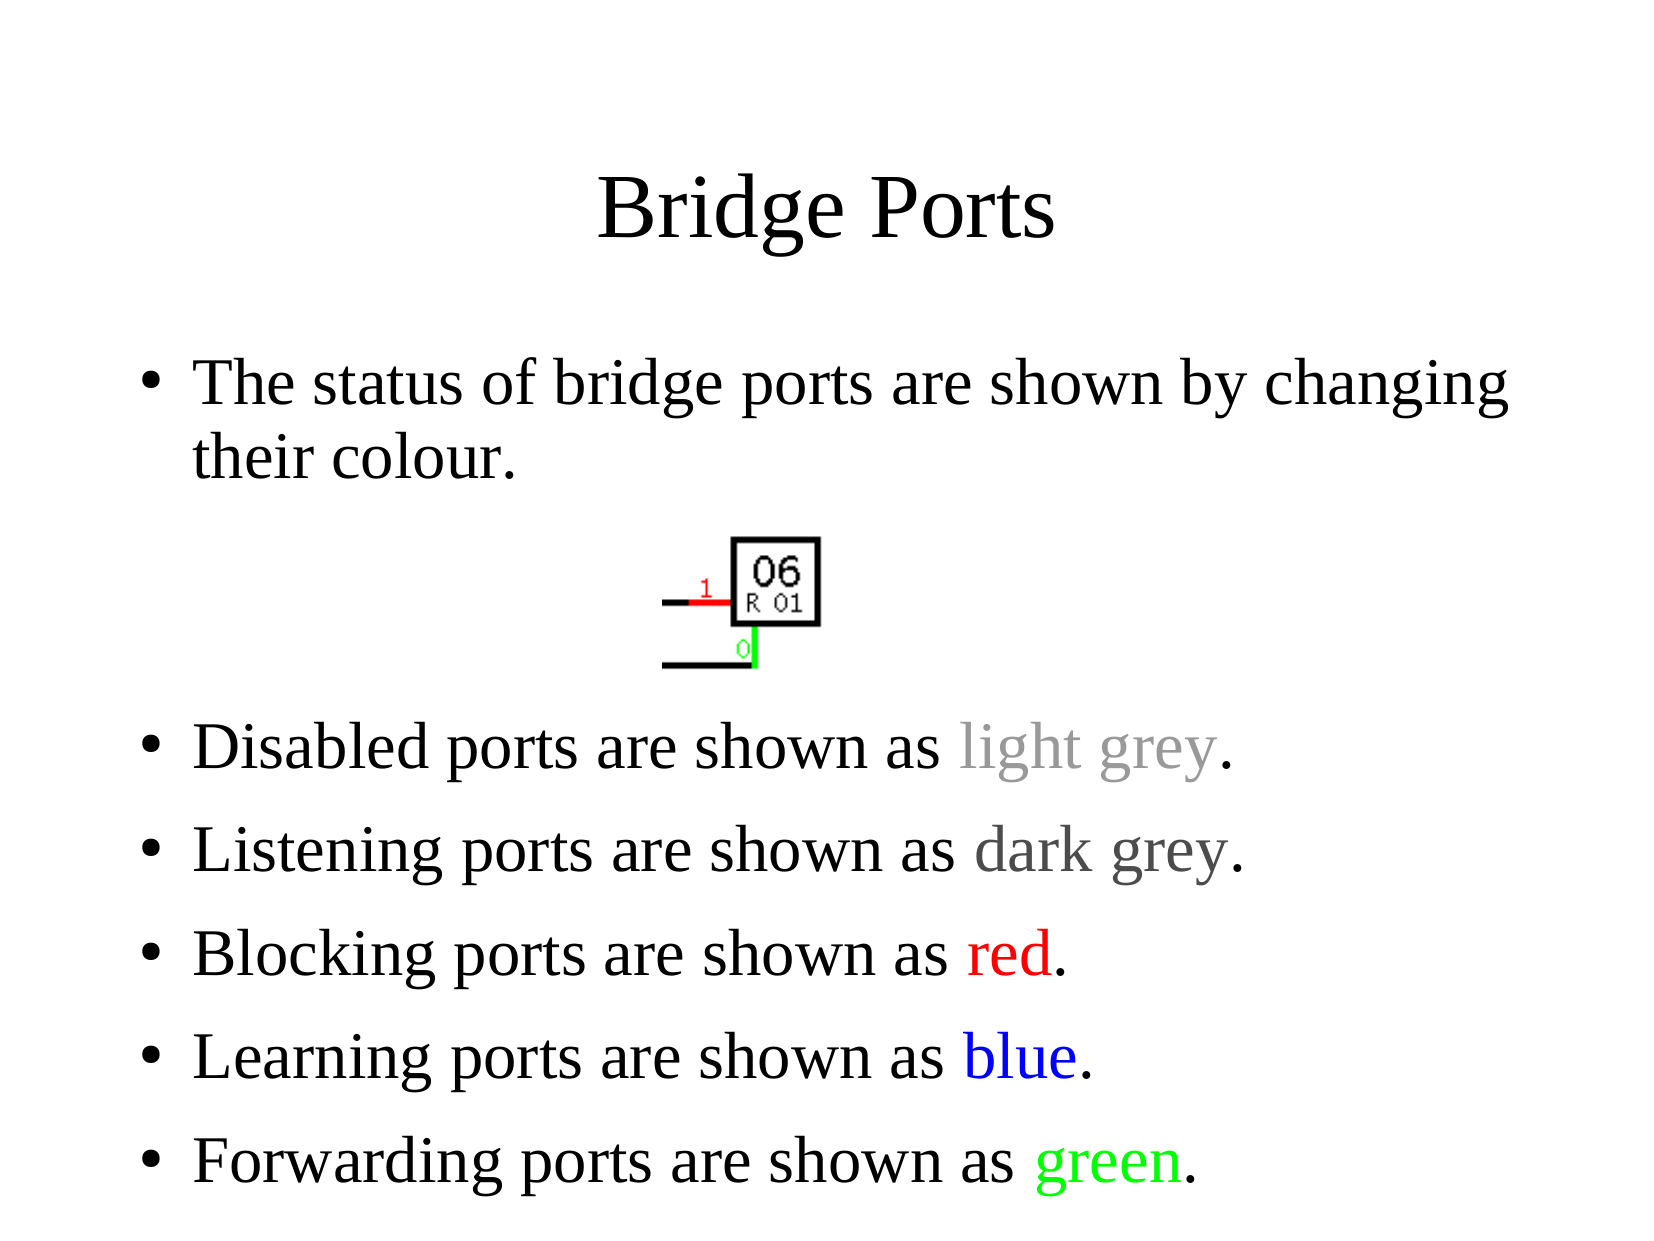

# Bridge Ports
The status of bridge ports are shown by changing their colour.
Disabled ports are shown as light grey.
Listening ports are shown as dark grey.
Blocking ports are shown as red.
Learning ports are shown as blue.
Forwarding ports are shown as green.